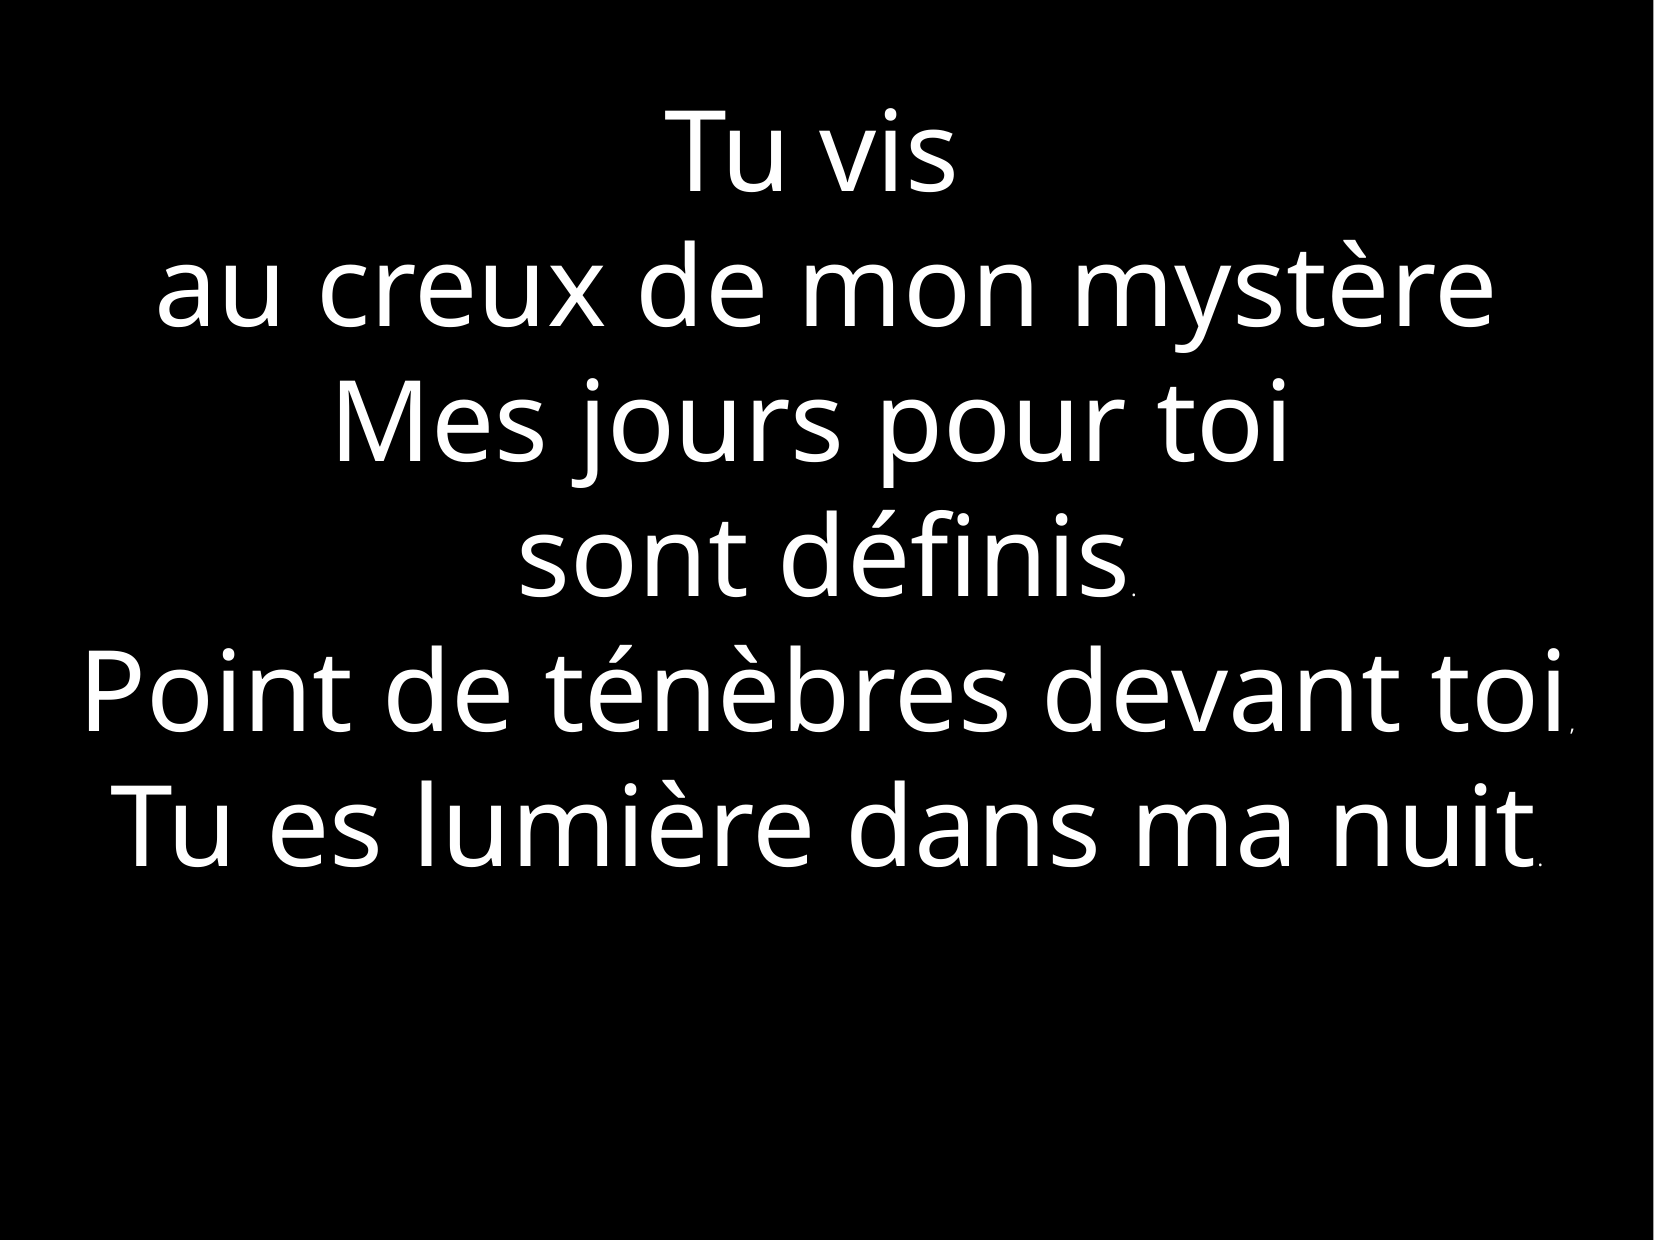

Tu vis
au creux de mon mystère
Mes jours pour toi
sont définis.
Point de ténèbres devant toi,
Tu es lumière dans ma nuit.